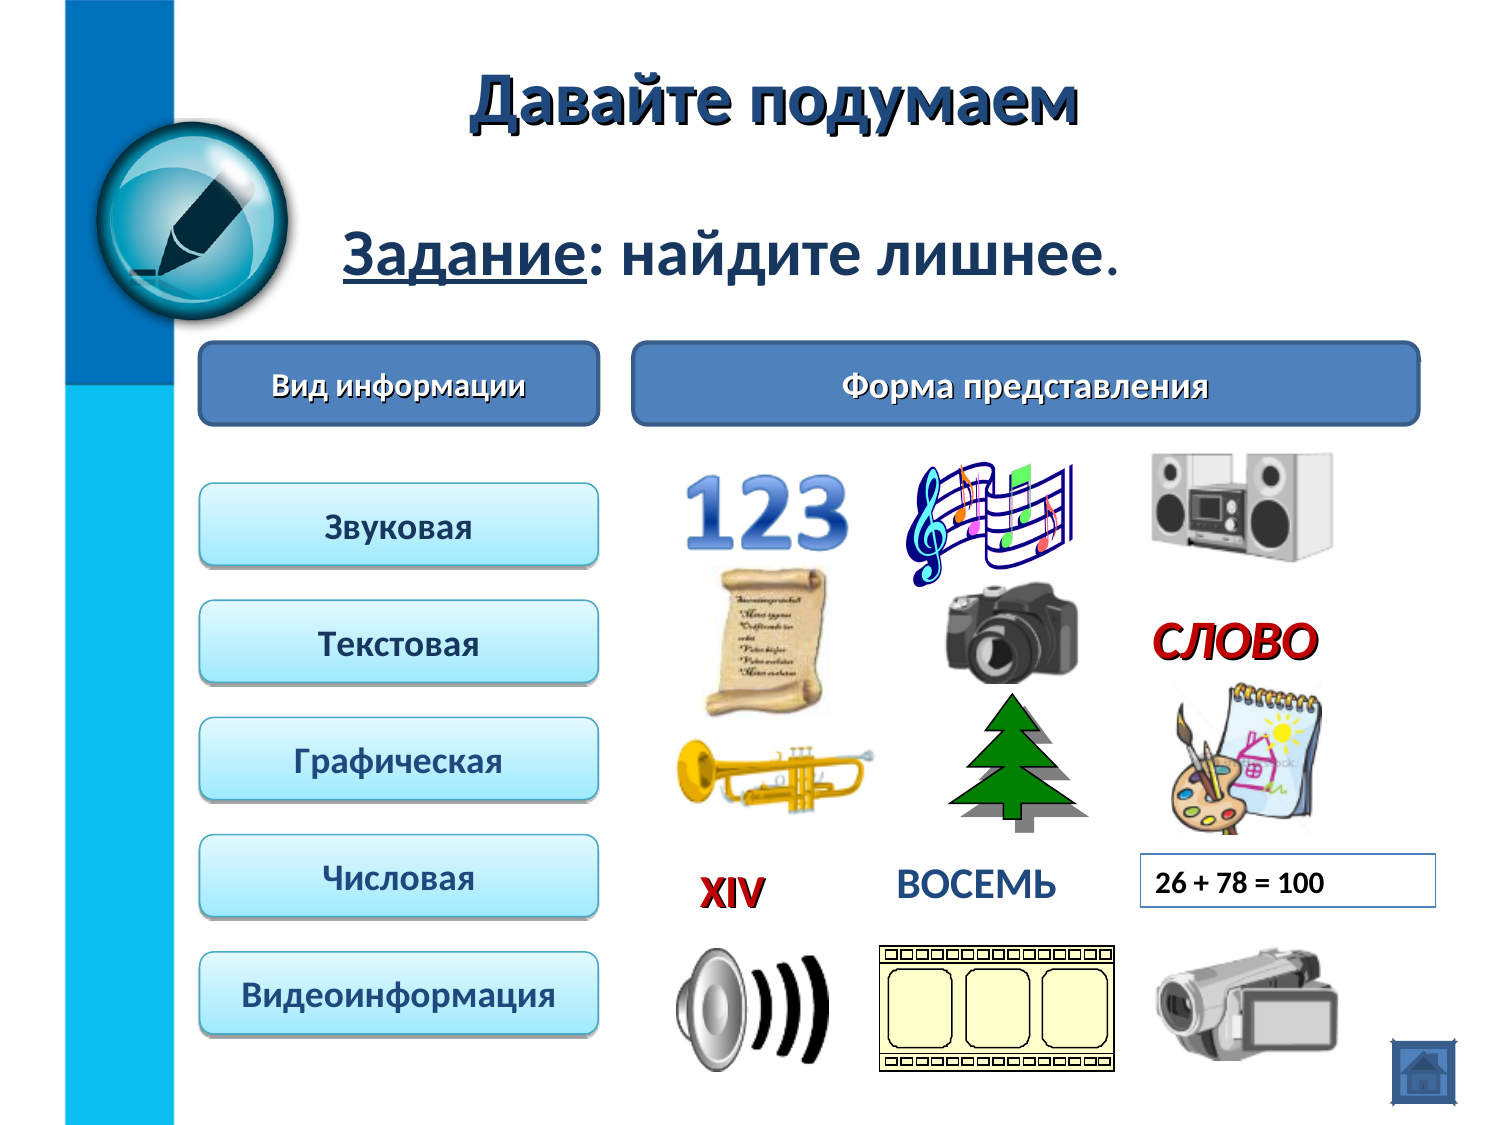

Давайте подумаем
Задание: найдите лишнее.
Вид информации
Форма представления
Звуковая
СЛОВО
Текстовая
Графическая
Числовая
ВОСЕМЬ
XIV
26 + 78 = 100
Видеоинформация